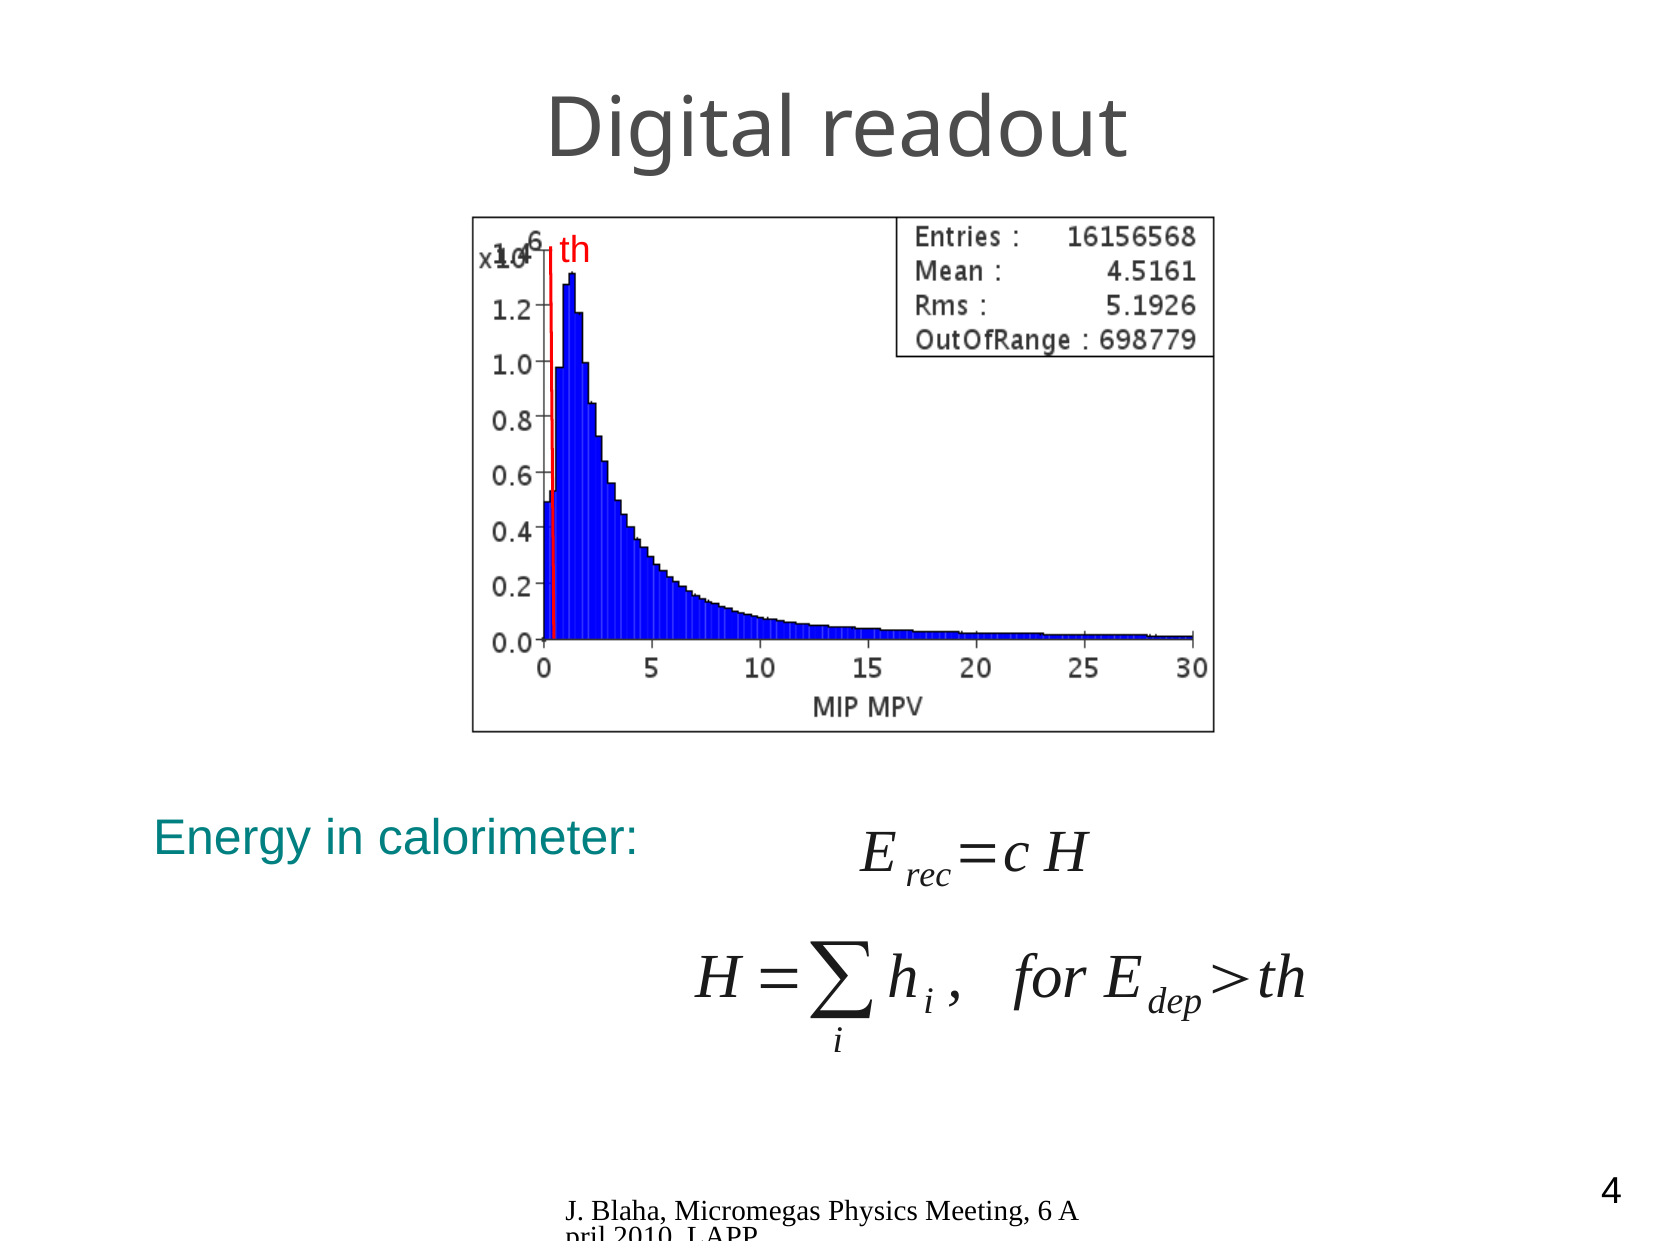

Digital readout
#
th
Energy in calorimeter:
4
J. Blaha, Micromegas Physics Meeting, 6 April 2010, LAPP